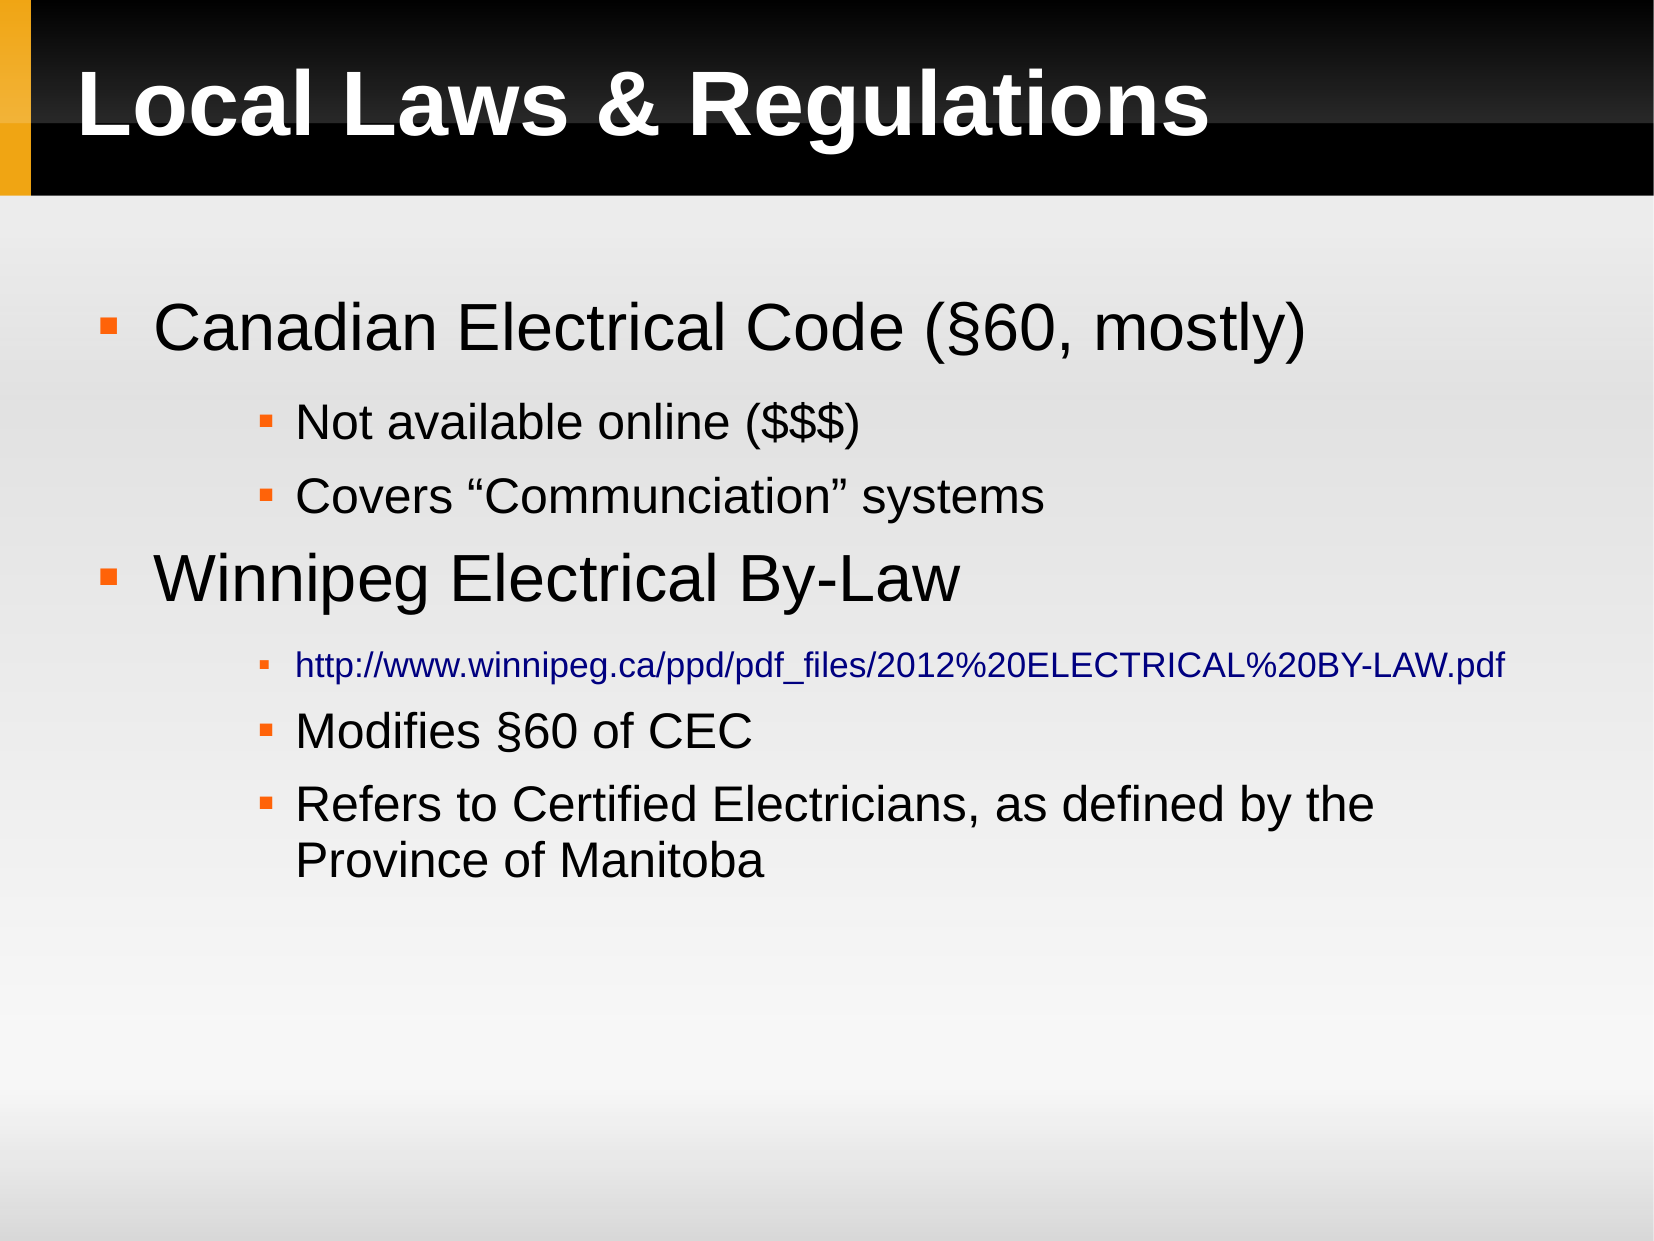

Local Laws & Regulations
# Canadian Electrical Code (§60, mostly)
Not available online ($$$)
Covers “Communciation” systems
Winnipeg Electrical By-Law
http://www.winnipeg.ca/ppd/pdf_files/2012%20ELECTRICAL%20BY-LAW.pdf
Modifies §60 of CEC
Refers to Certified Electricians, as defined by the Province of Manitoba